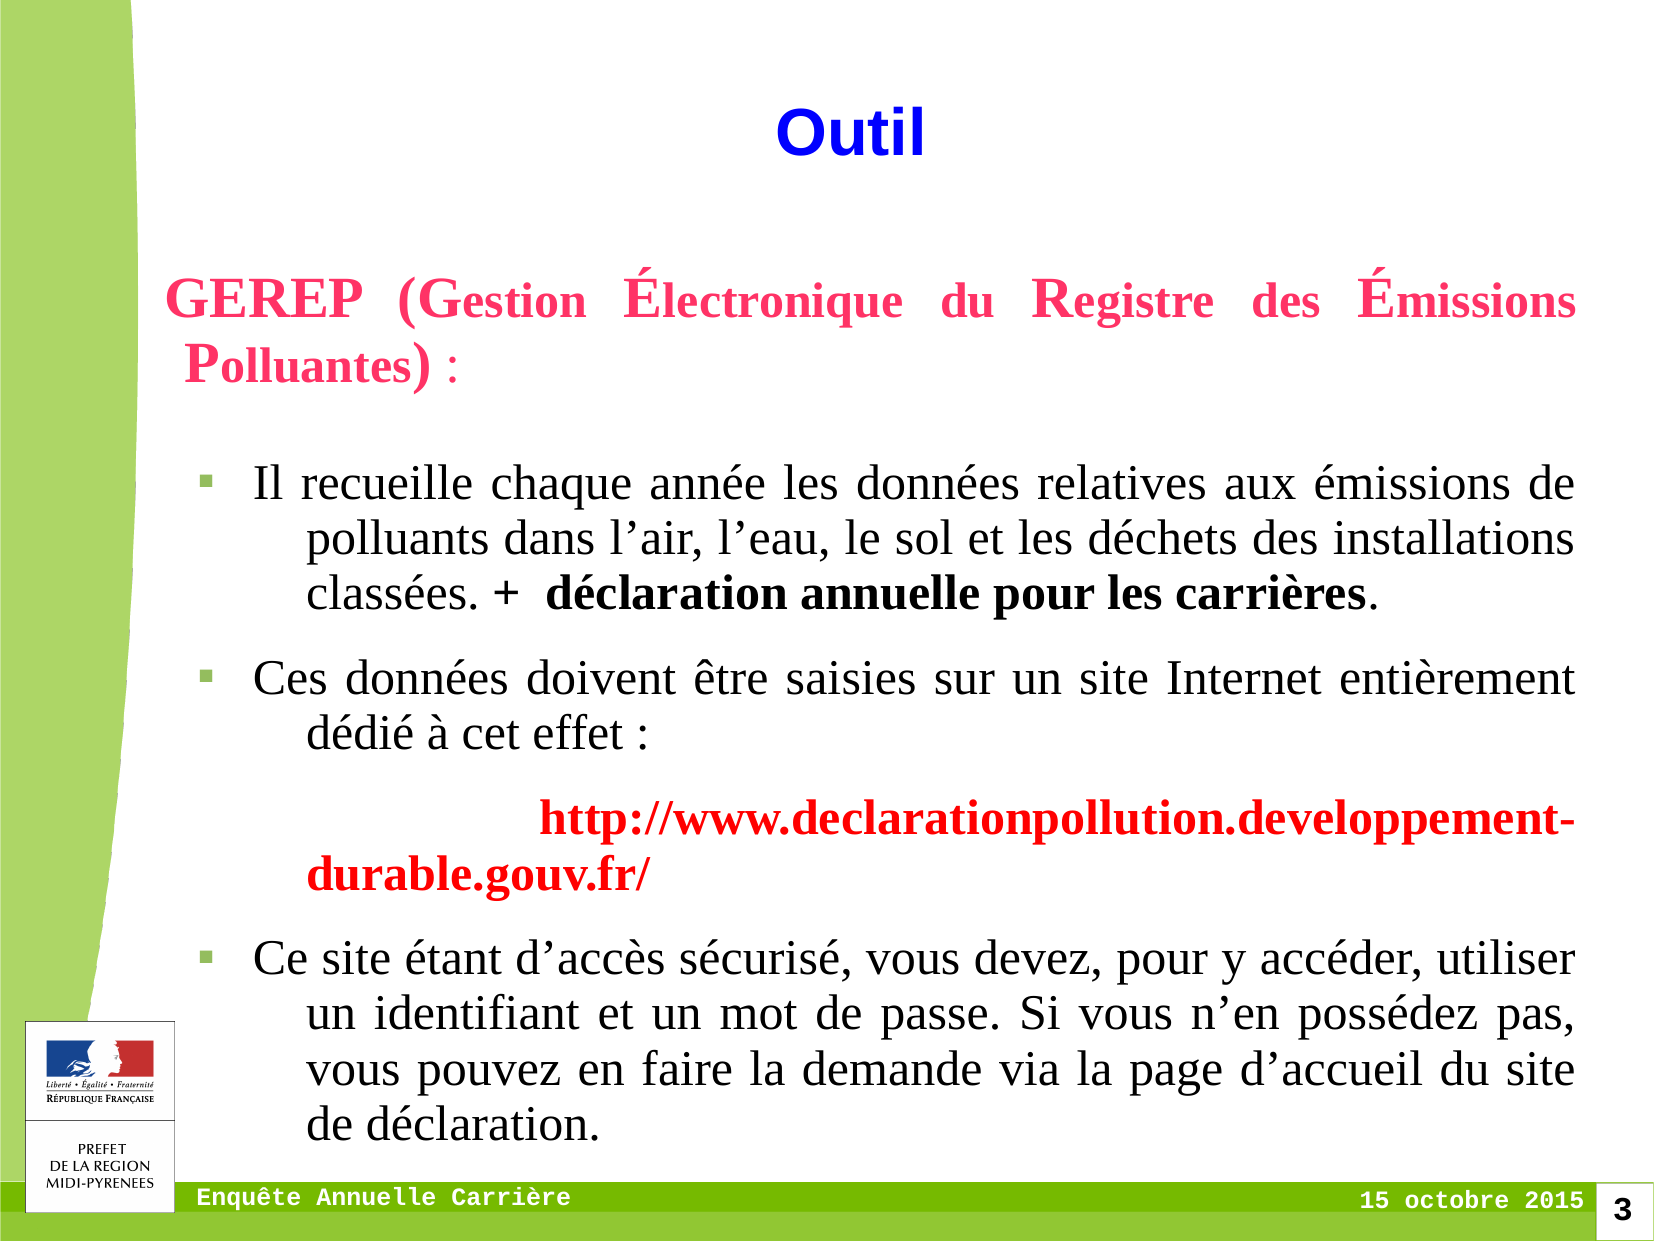

# Outil
GEREP (Gestion Électronique du Registre des Émissions Polluantes) :
Il recueille chaque année les données relatives aux émissions de polluants dans l’air, l’eau, le sol et les déchets des installations classées. + déclaration annuelle pour les carrières.
Ces données doivent être saisies sur un site Internet entièrement dédié à cet effet :
 http://www.declarationpollution.developpement-durable.gouv.fr/
Ce site étant d’accès sécurisé, vous devez, pour y accéder, utiliser un identifiant et un mot de passe. Si vous n’en possédez pas, vous pouvez en faire la demande via la page d’accueil du site de déclaration.
3